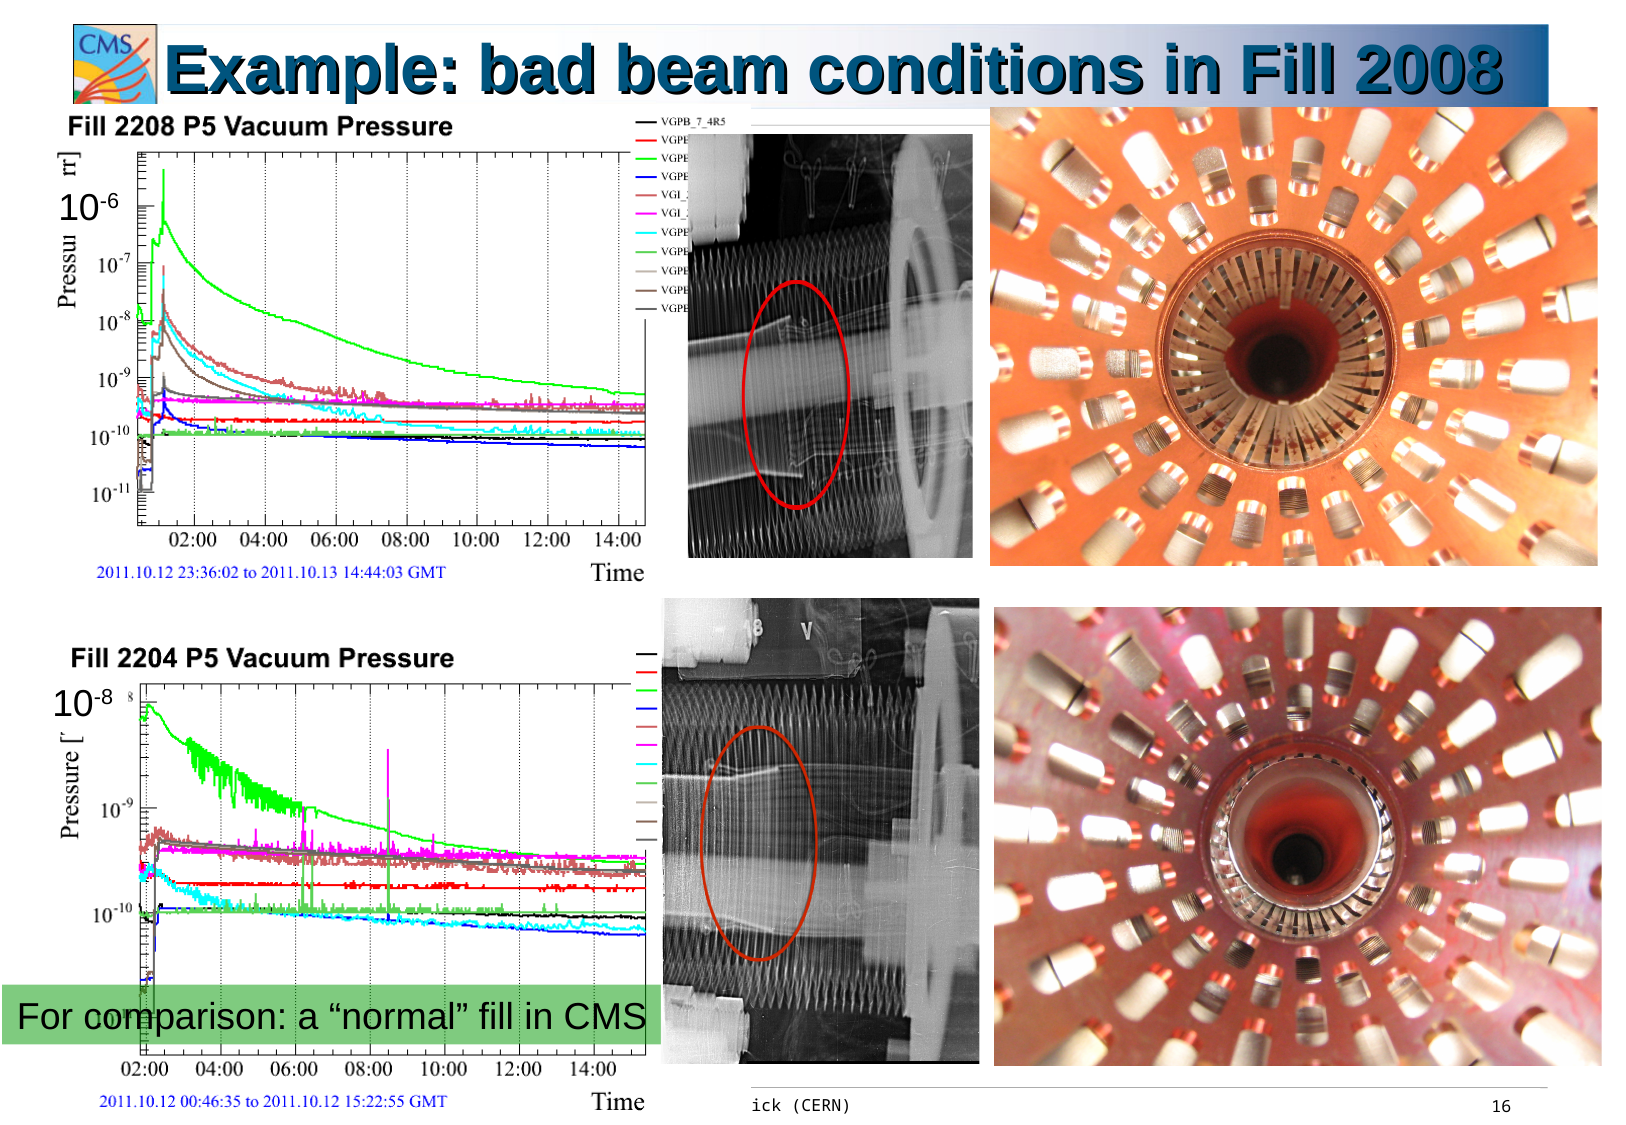

# Example: bad beam conditions in Fill 2008
10-6
10-8
10-8
For comparison: a “normal” fill in CMS